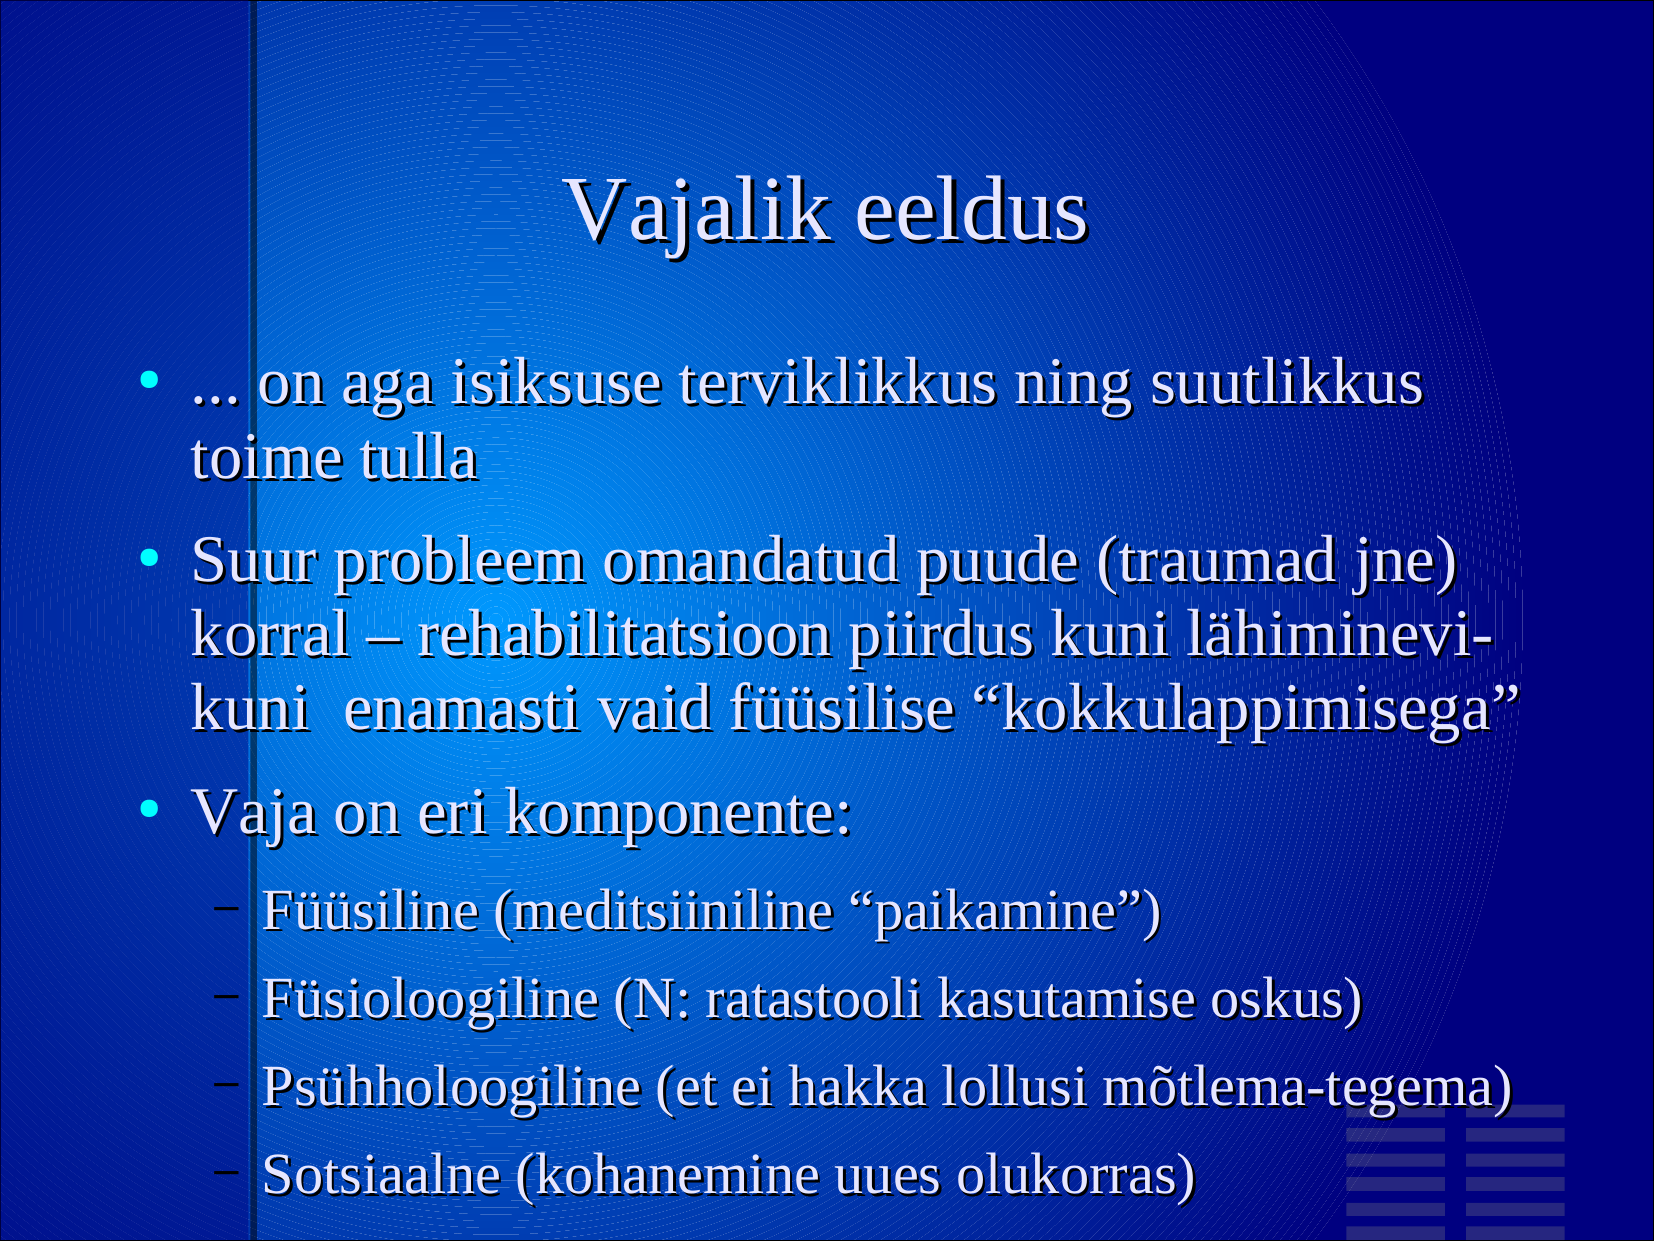

# Vajalik eeldus
... on aga isiksuse terviklikkus ning suutlikkus toime tulla
Suur probleem omandatud puude (traumad jne) korral – rehabilitatsioon piirdus kuni lähiminevi-kuni enamasti vaid füüsilise “kokkulappimisega”
Vaja on eri komponente:
Füüsiline (meditsiiniline “paikamine”)
Füsioloogiline (N: ratastooli kasutamise oskus)
Psühholoogiline (et ei hakka lollusi mõtlema-tegema)
Sotsiaalne (kohanemine uues olukorras)